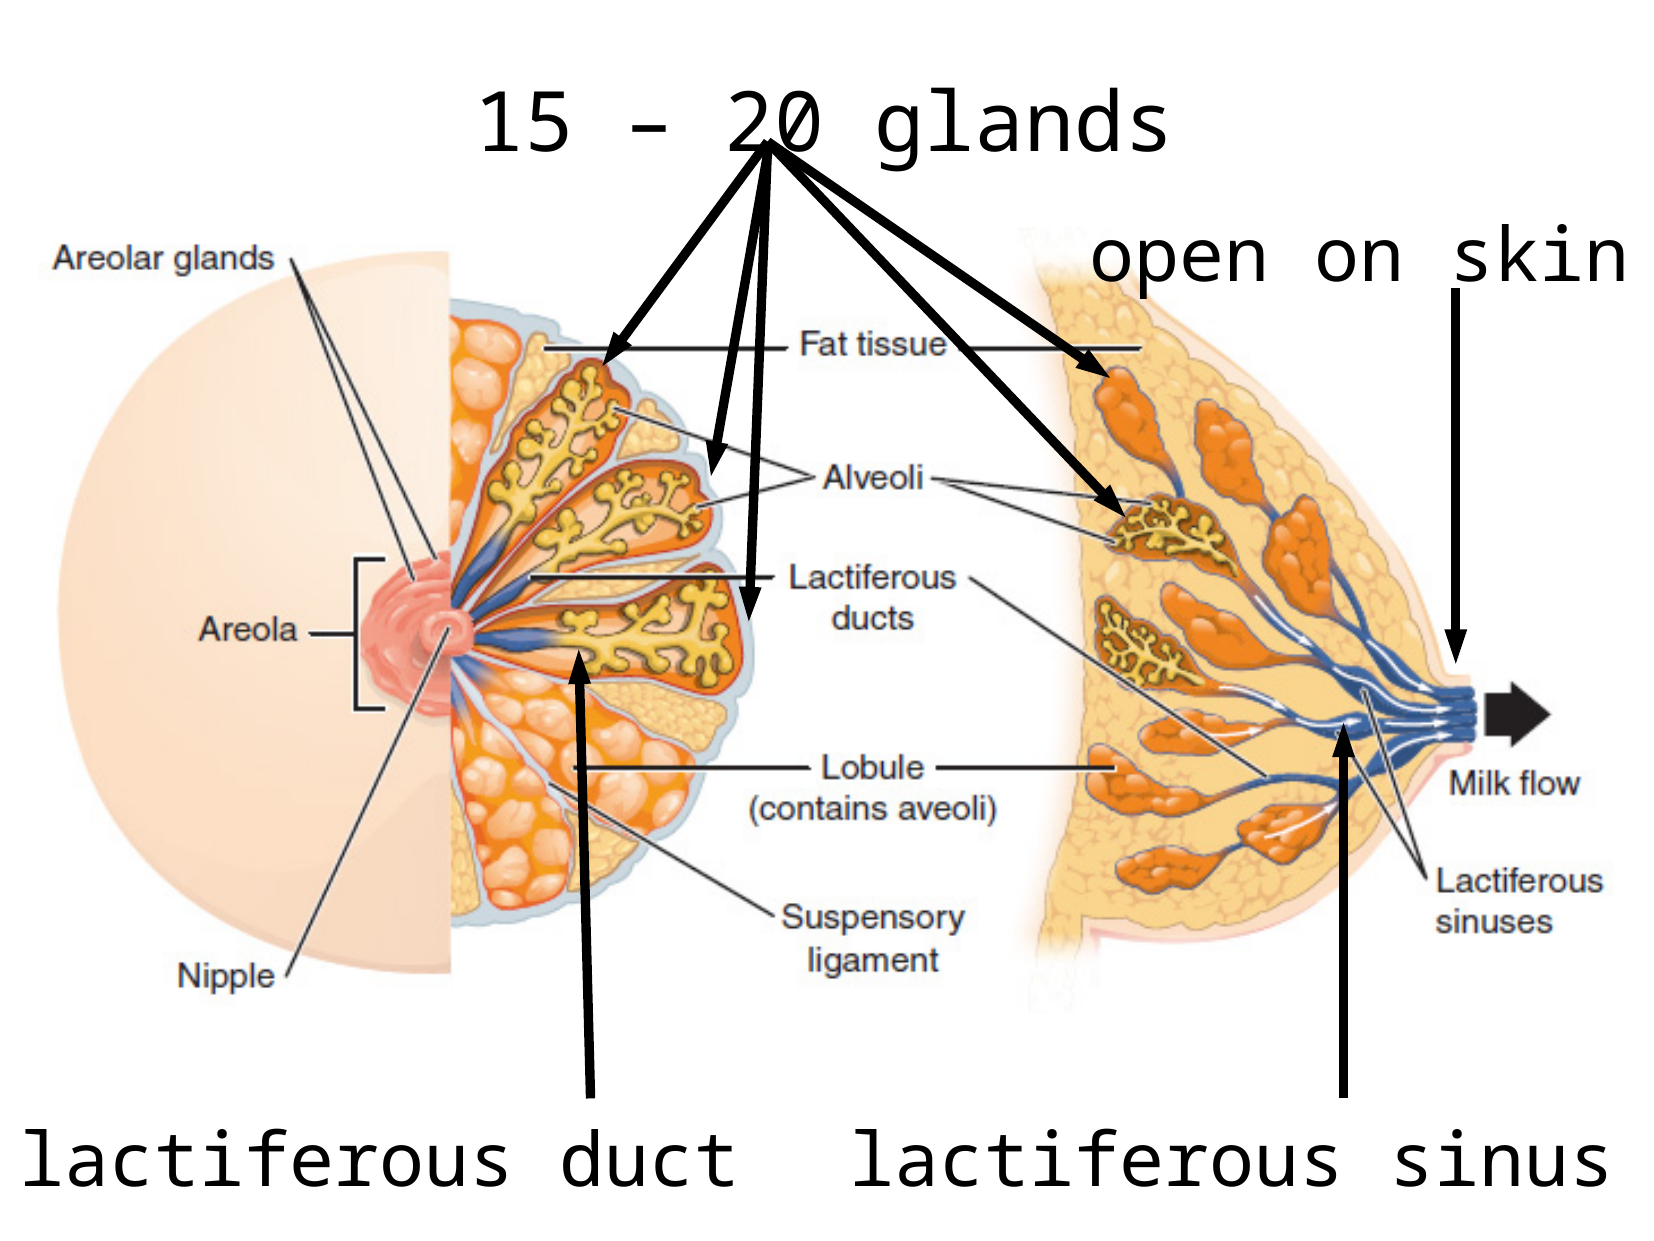

15 – 20 glands
open on skin
lactiferous duct
lactiferous sinus